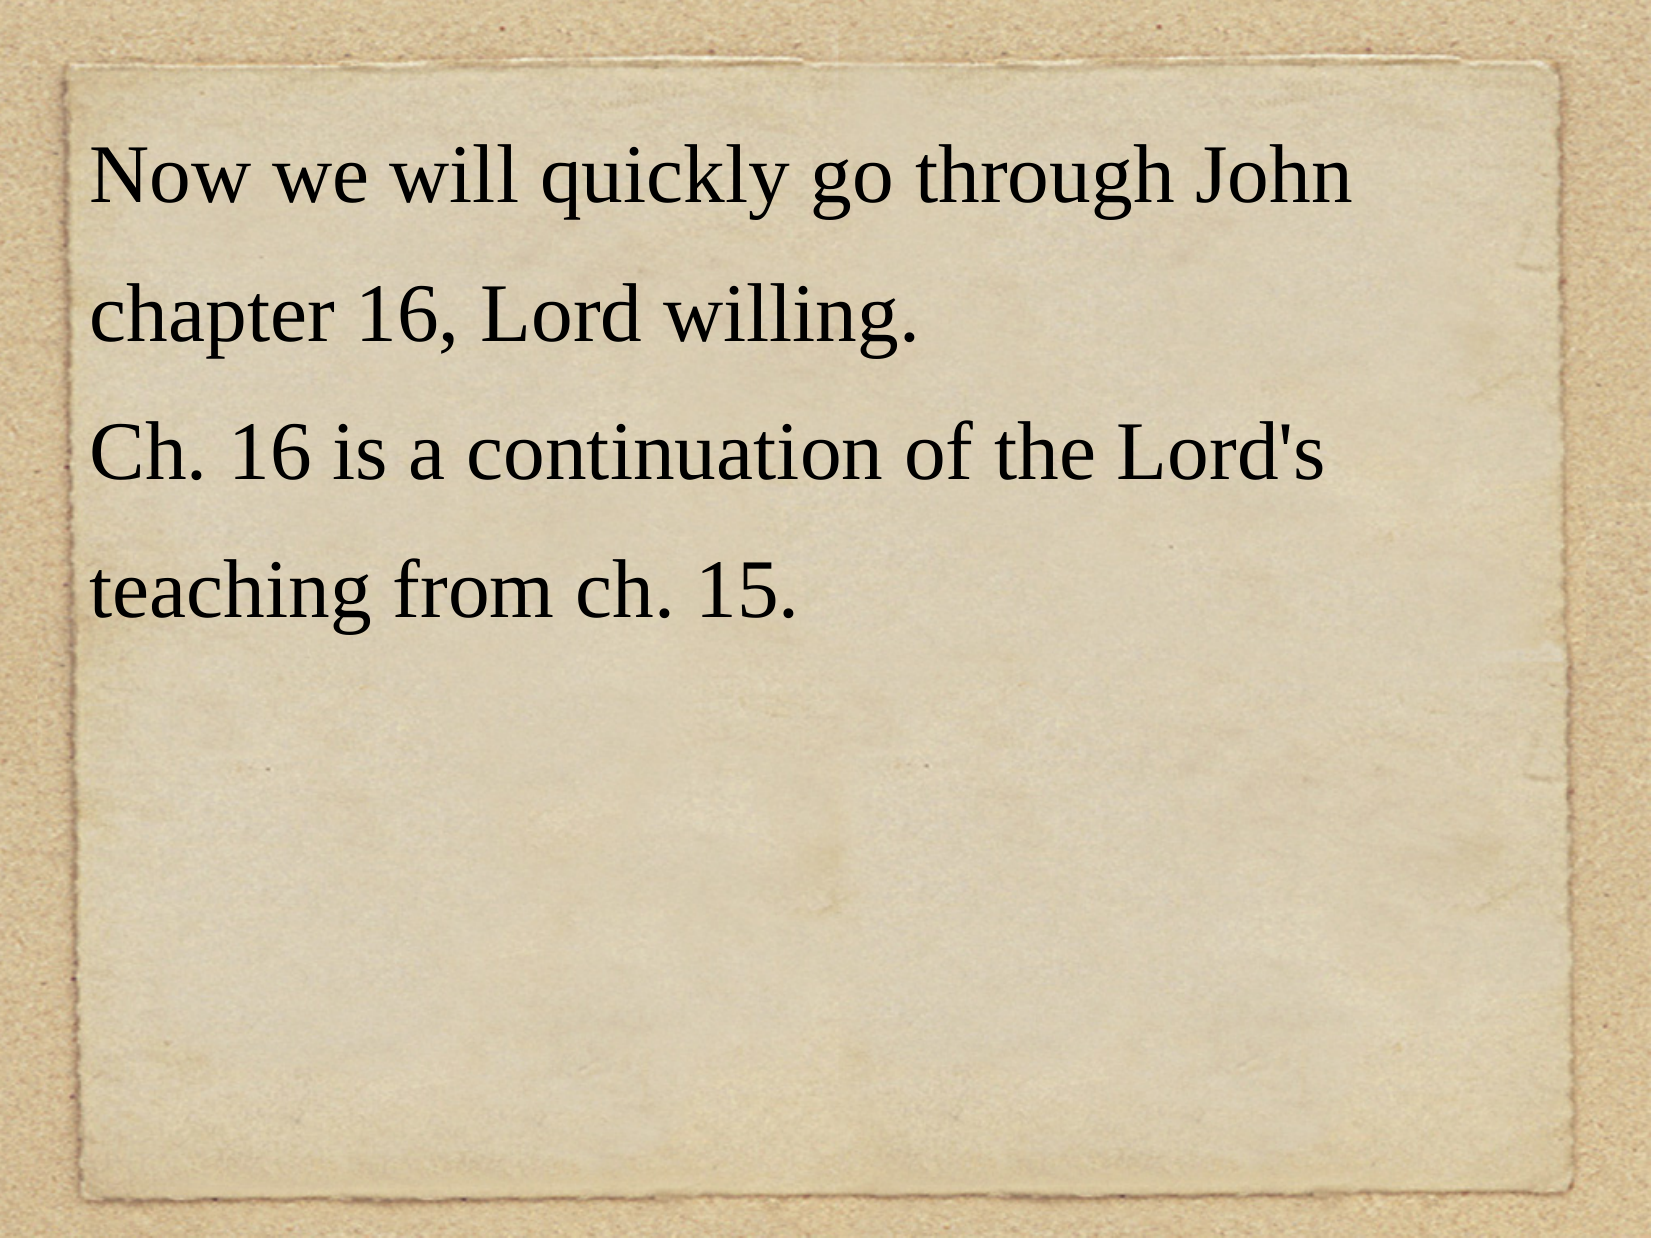

Now we will quickly go through John chapter 16, Lord willing.
Ch. 16 is a continuation of the Lord's teaching from ch. 15.